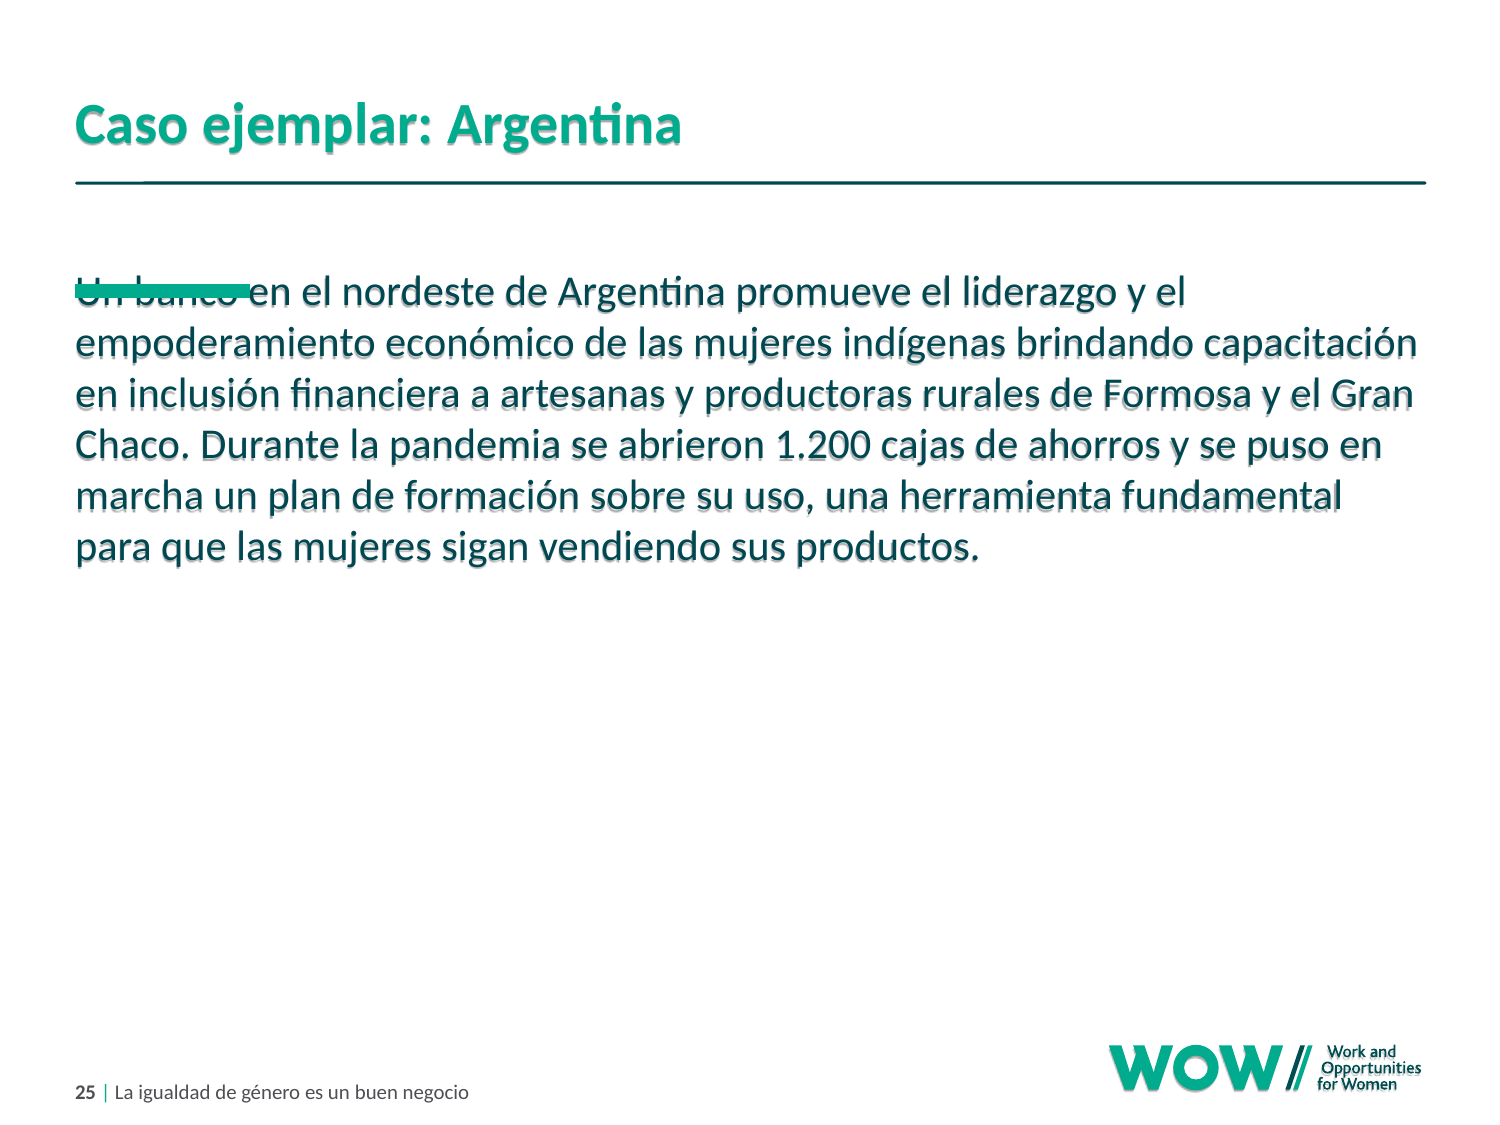

Caso ejemplar: Argentina
# Un banco en el nordeste de Argentina promueve el liderazgo y el empoderamiento económico de las mujeres indígenas brindando capacitación en inclusión financiera a artesanas y productoras rurales de Formosa y el Gran Chaco. Durante la pandemia se abrieron 1.200 cajas de ahorros y se puso en marcha un plan de formación sobre su uso, una herramienta fundamental para que las mujeres sigan vendiendo sus productos.
 | La igualdad de género es un buen negocio